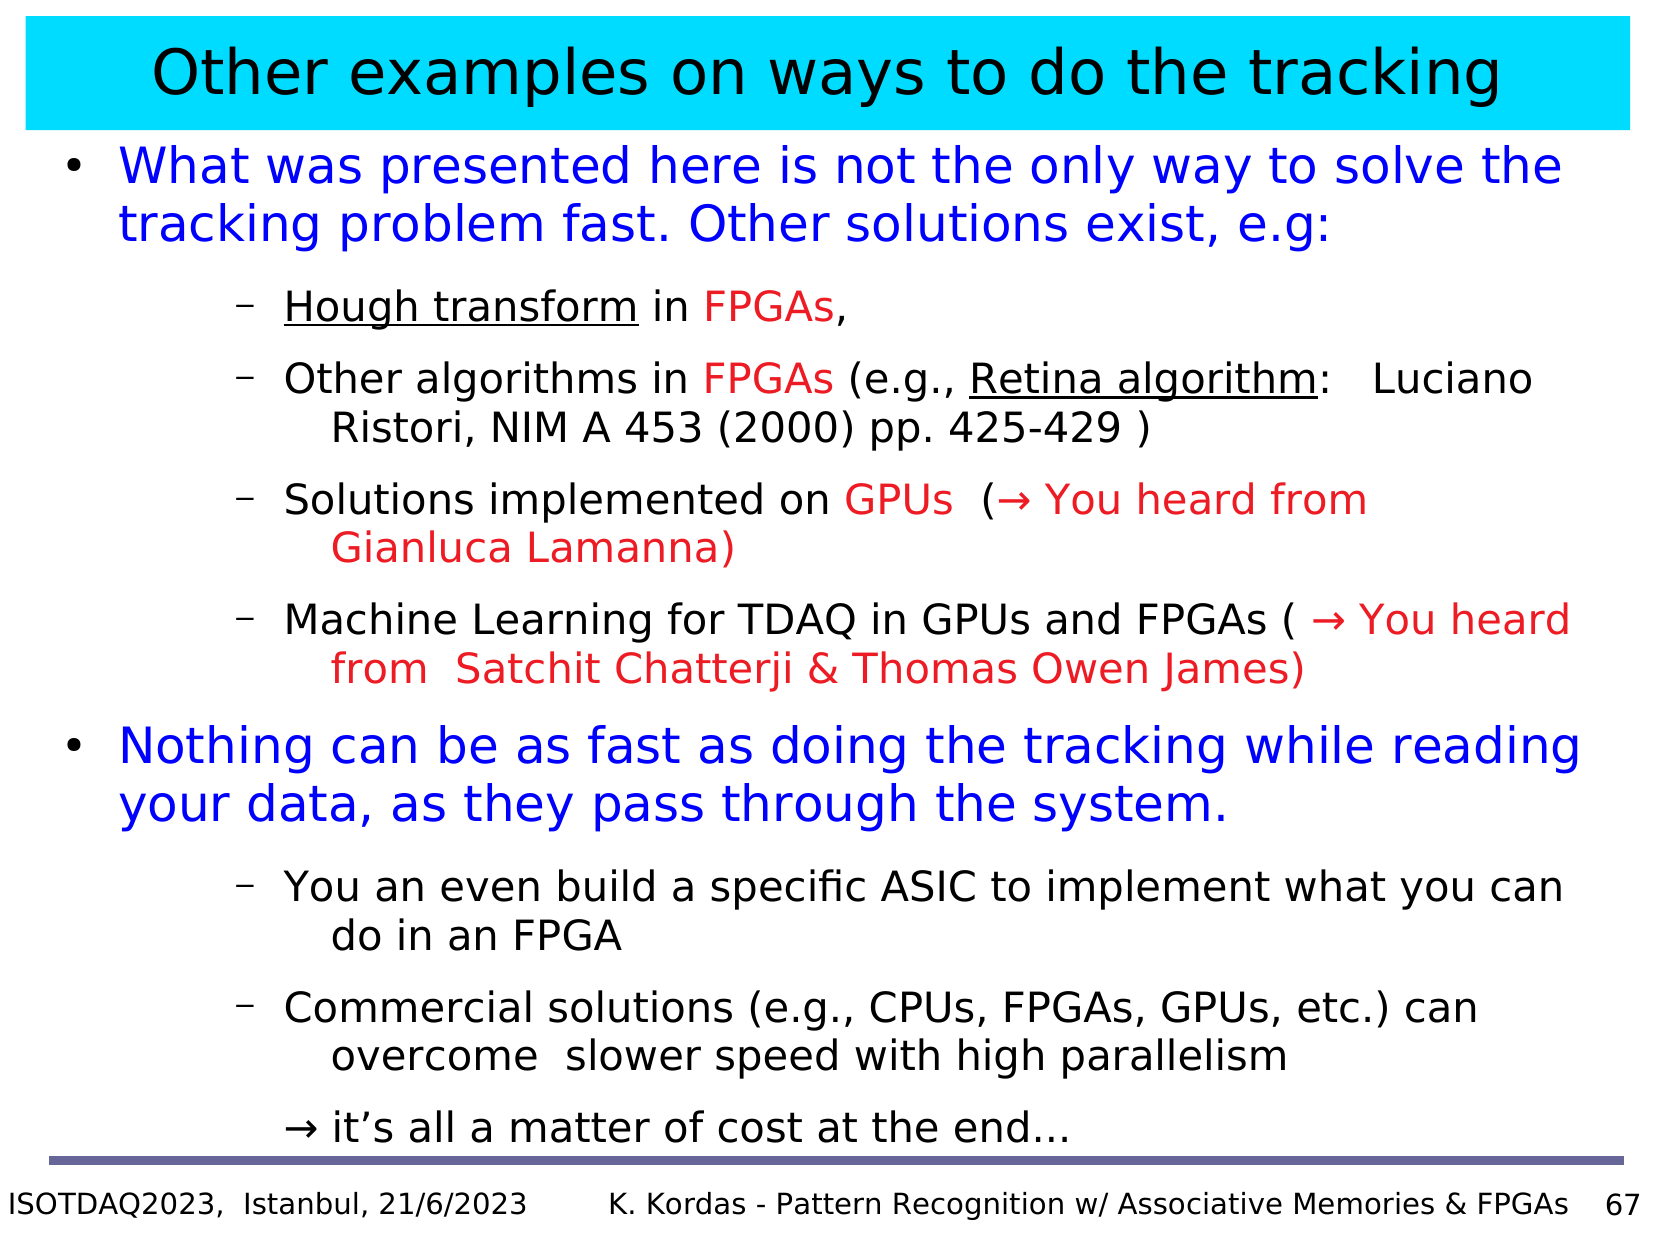

Other examples on ways to do the tracking
# What was presented here is not the only way to solve the tracking problem fast. Other solutions exist, e.g:
Hough transform in FPGAs,
Other algorithms in FPGAs (e.g., Retina algorithm: Luciano Ristori, NIM A 453 (2000) pp. 425-429 )
Solutions implemented on GPUs (→ You heard from Gianluca Lamanna)
Machine Learning for TDAQ in GPUs and FPGAs ( → You heard from Satchit Chatterji & Thomas Owen James)
Nothing can be as fast as doing the tracking while reading your data, as they pass through the system.
You an even build a specific ASIC to implement what you can do in an FPGA
Commercial solutions (e.g., CPUs, FPGAs, GPUs, etc.) can overcome slower speed with high parallelism
→ it’s all a matter of cost at the end...
ISOTDAQ2023, Istanbul, 21/6/2023
K. Kordas - Pattern Recognition w/ Associative Memories & FPGAs
67